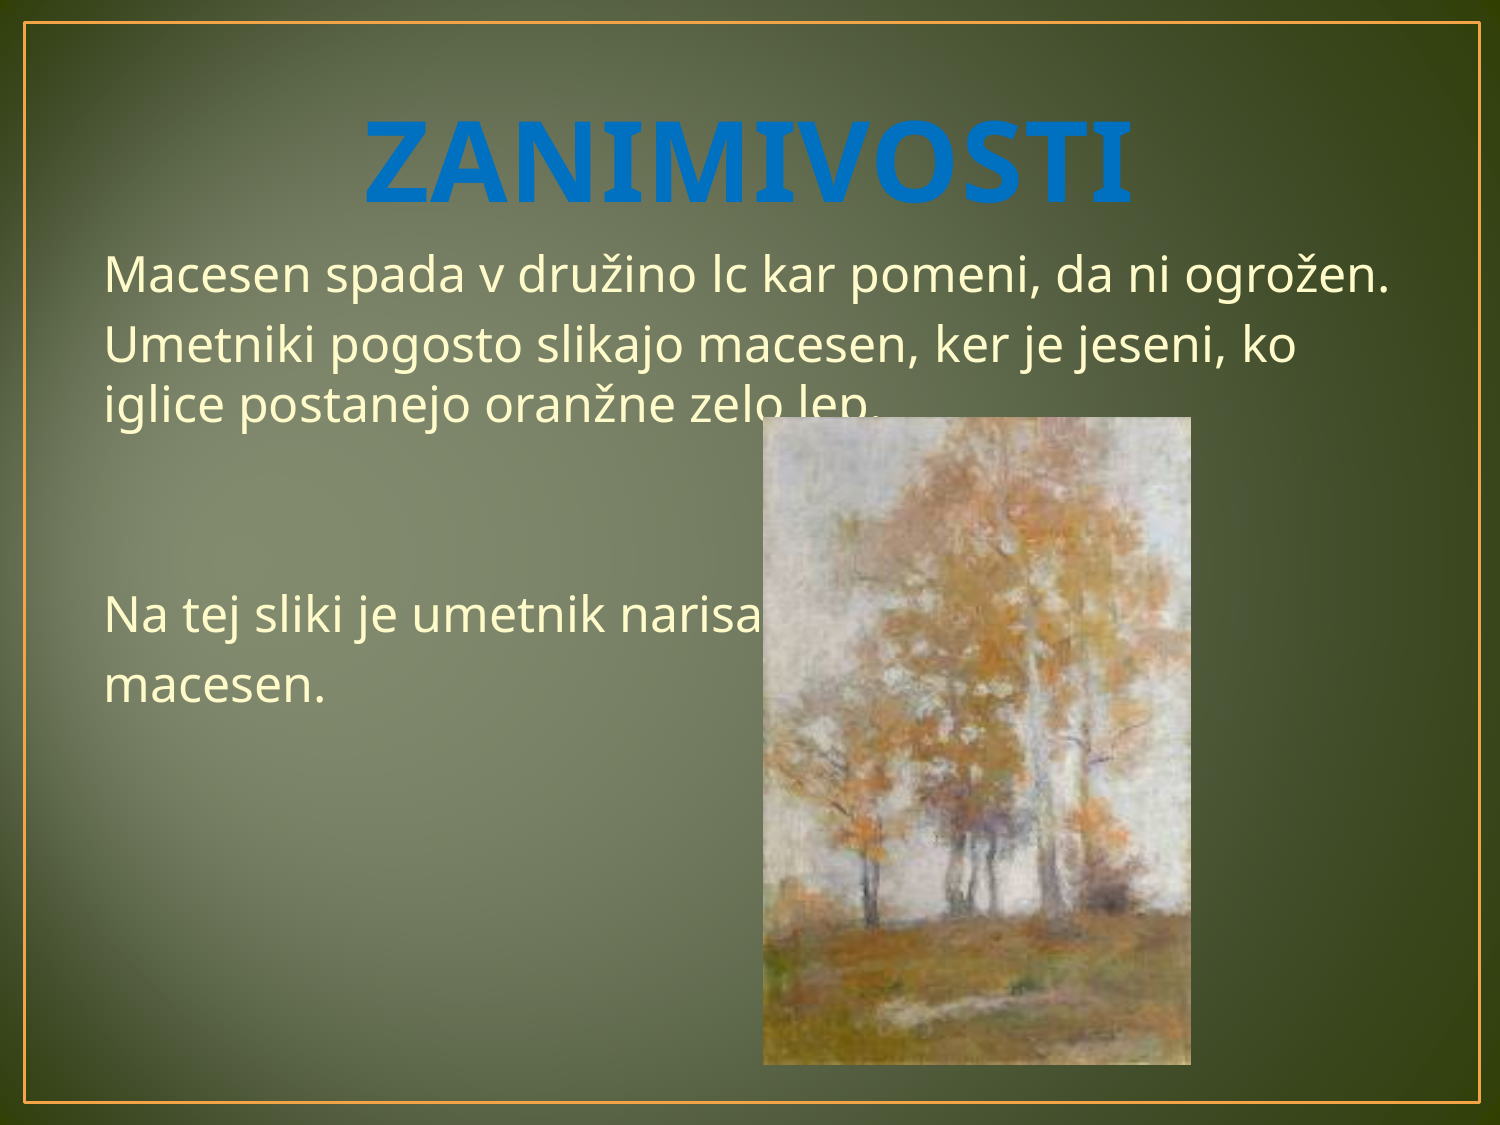

# ZANIMIVOSTI
Macesen spada v družino lc kar pomeni, da ni ogrožen.
Umetniki pogosto slikajo macesen, ker je jeseni, ko iglice postanejo oranžne zelo lep.
Na tej sliki je umetnik narisal
macesen.